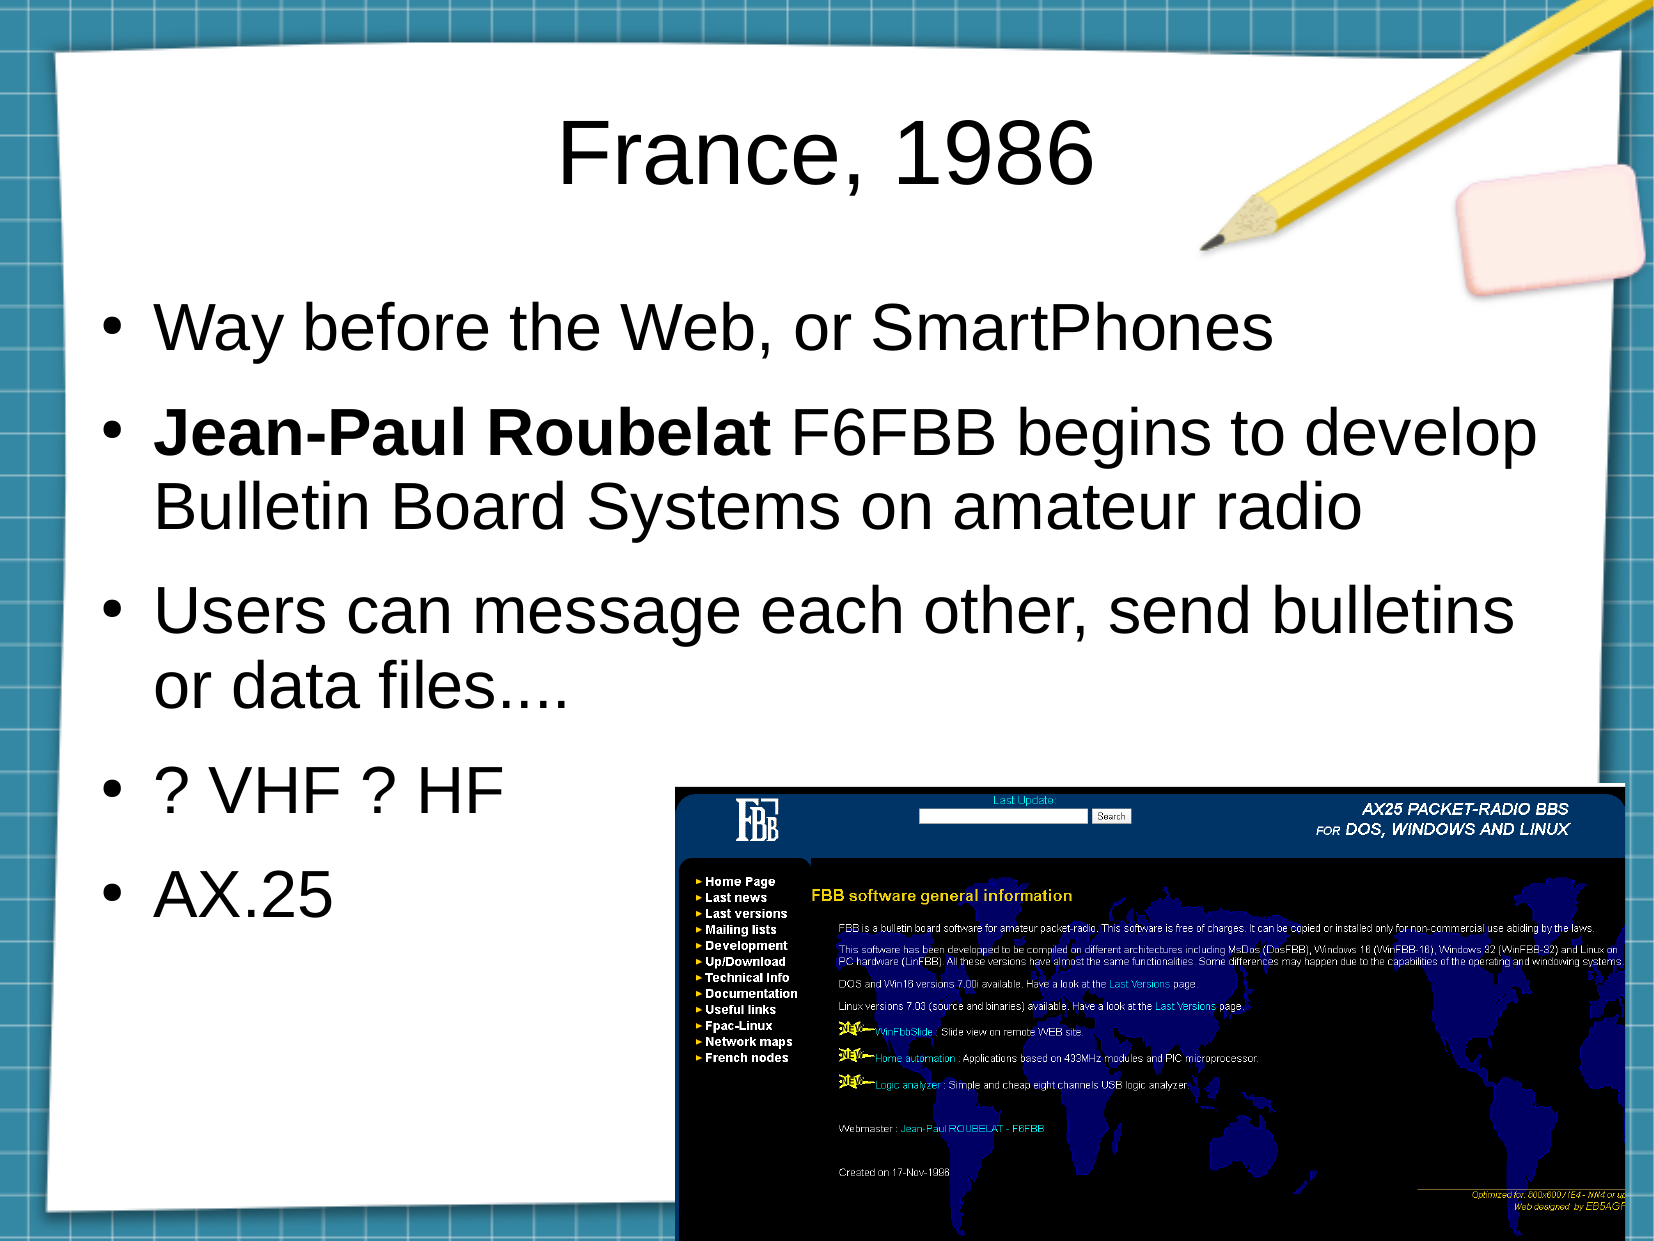

# France, 1986
Way before the Web, or SmartPhones
Jean-Paul Roubelat F6FBB begins to develop Bulletin Board Systems on amateur radio
Users can message each other, send bulletins or data files....
? VHF ? HF
AX.25